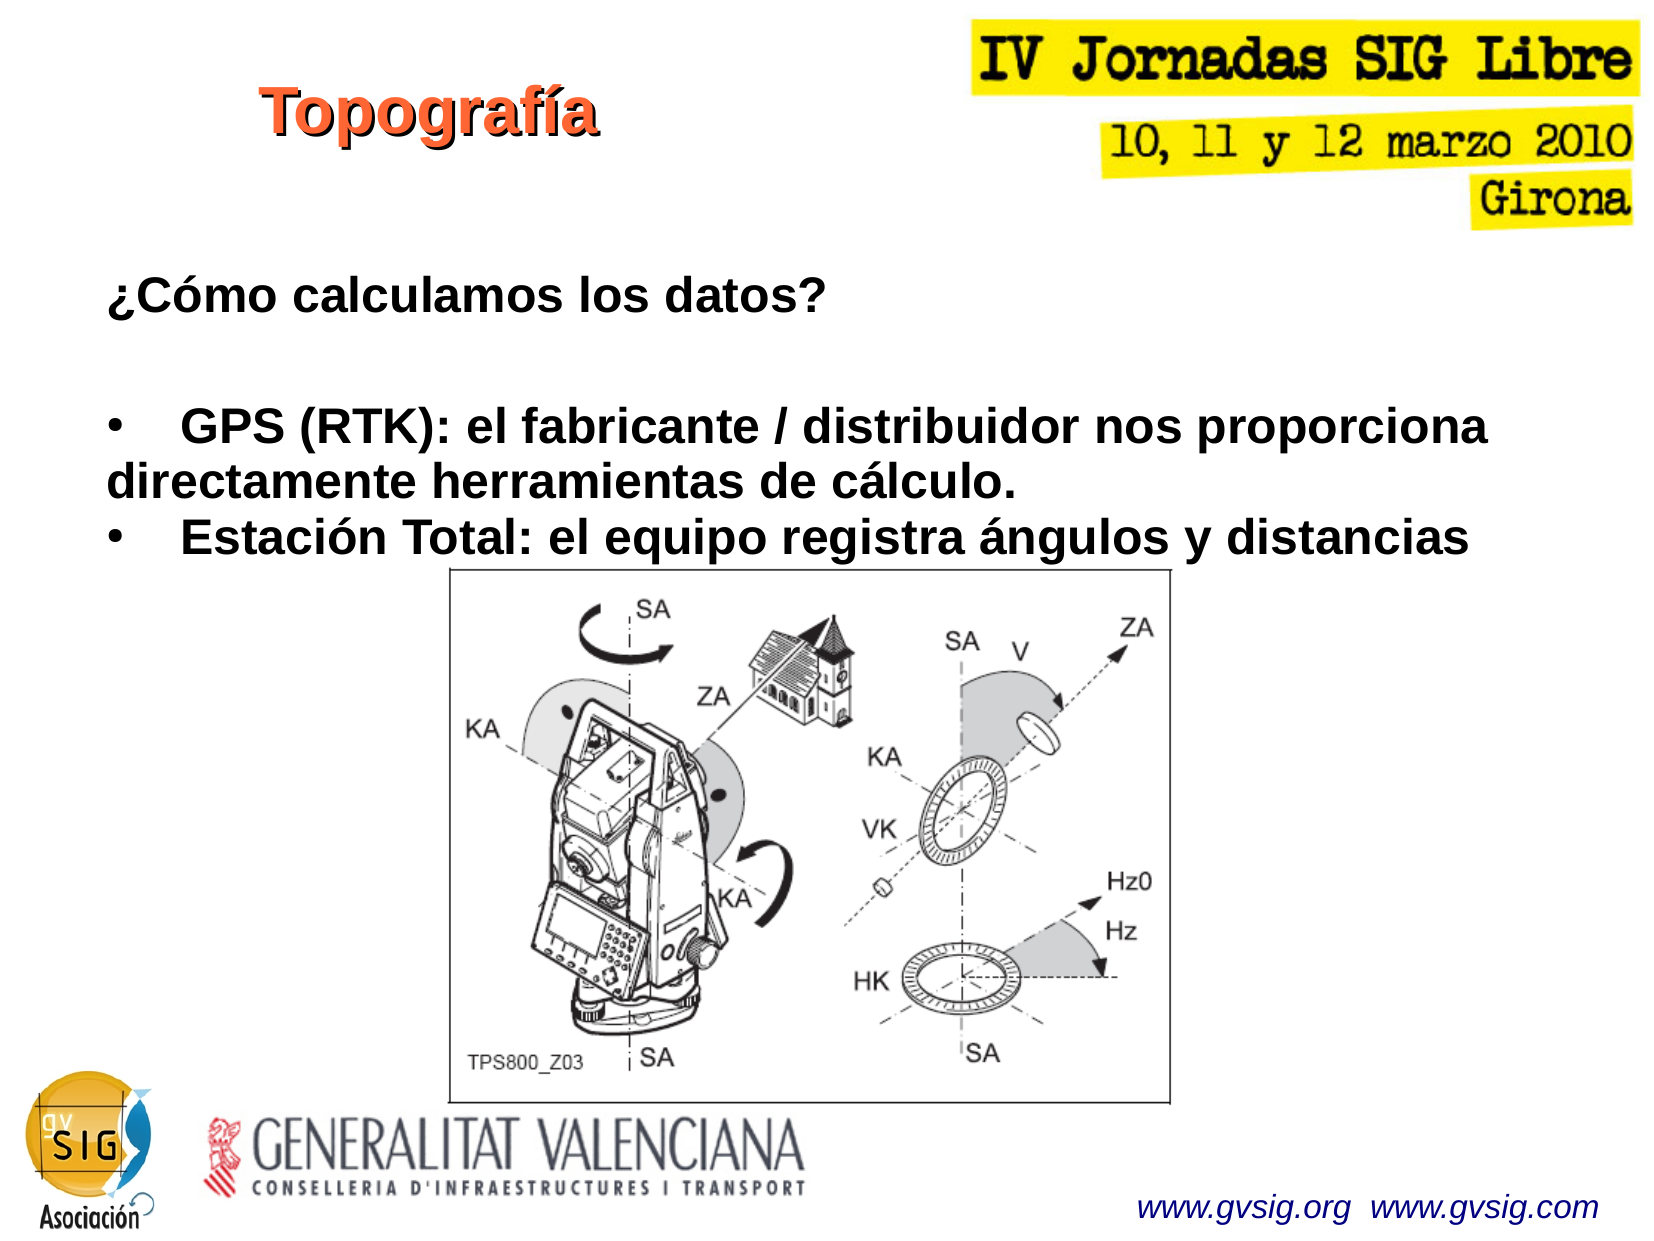

# Topografía
¿Cómo calculamos los datos?
	GPS (RTK): el fabricante / distribuidor nos proporciona directamente herramientas de cálculo.
	Estación Total: el equipo registra ángulos y distancias